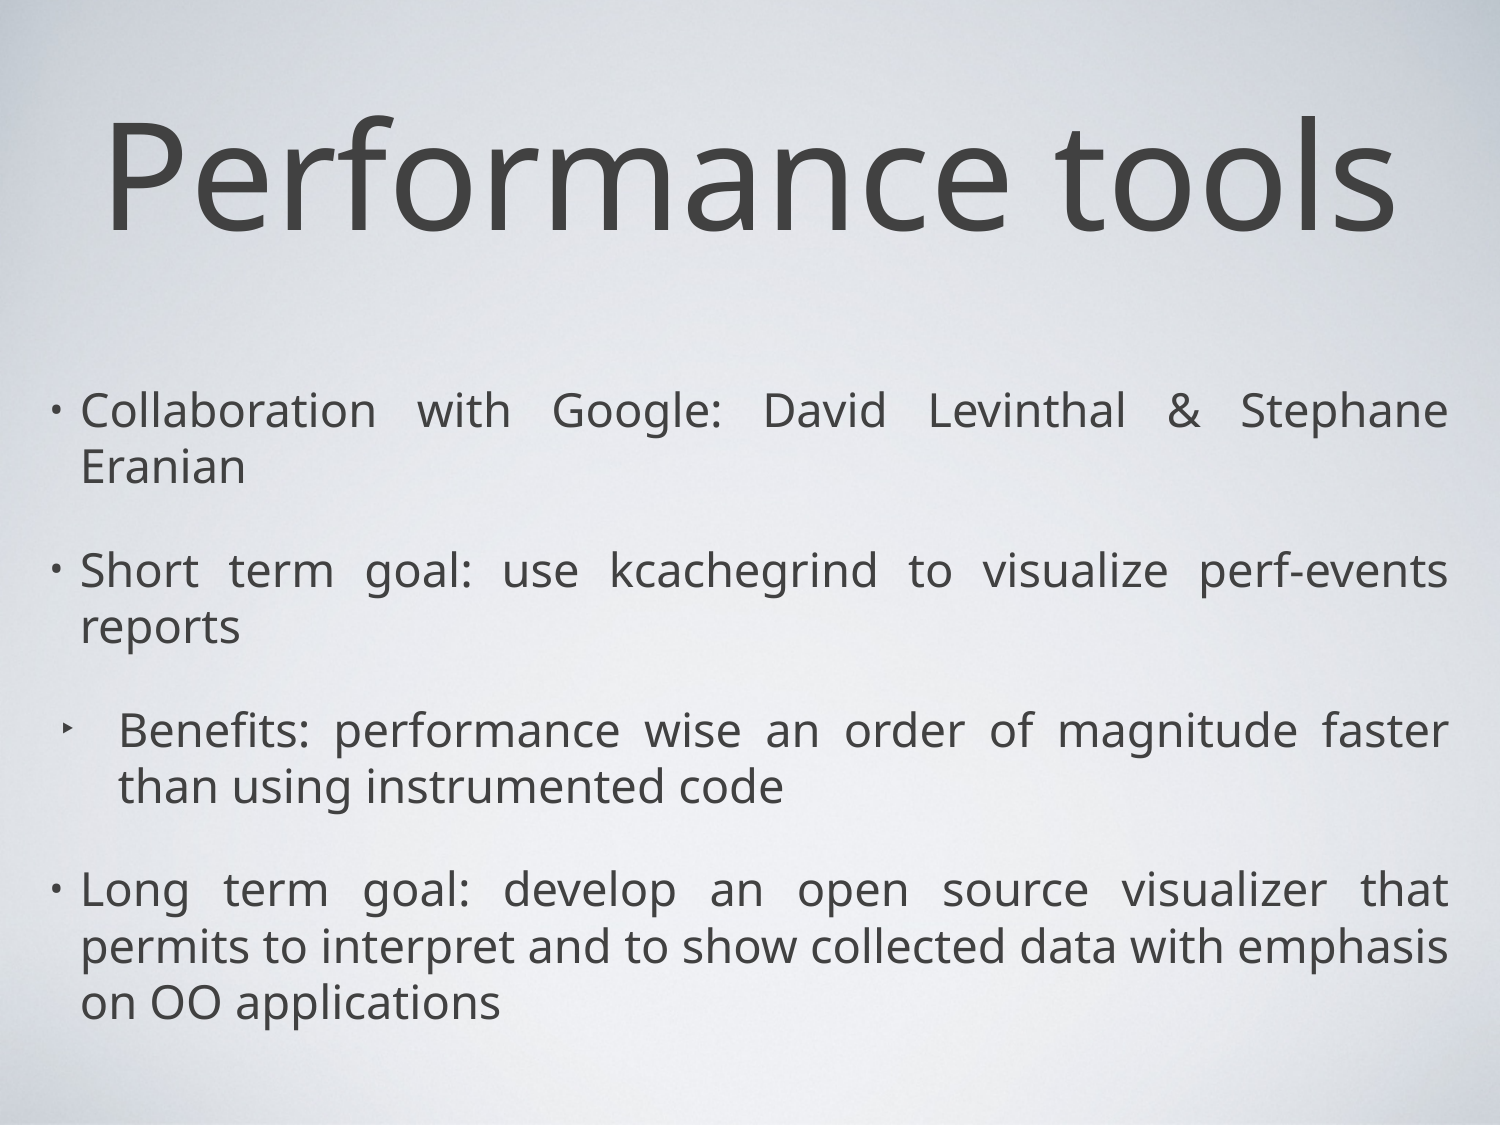

# Performance tools
Collaboration with Google: David Levinthal & Stephane Eranian
Short term goal: use kcachegrind to visualize perf-events reports
Benefits: performance wise an order of magnitude faster than using instrumented code
Long term goal: develop an open source visualizer that permits to interpret and to show collected data with emphasis on OO applications